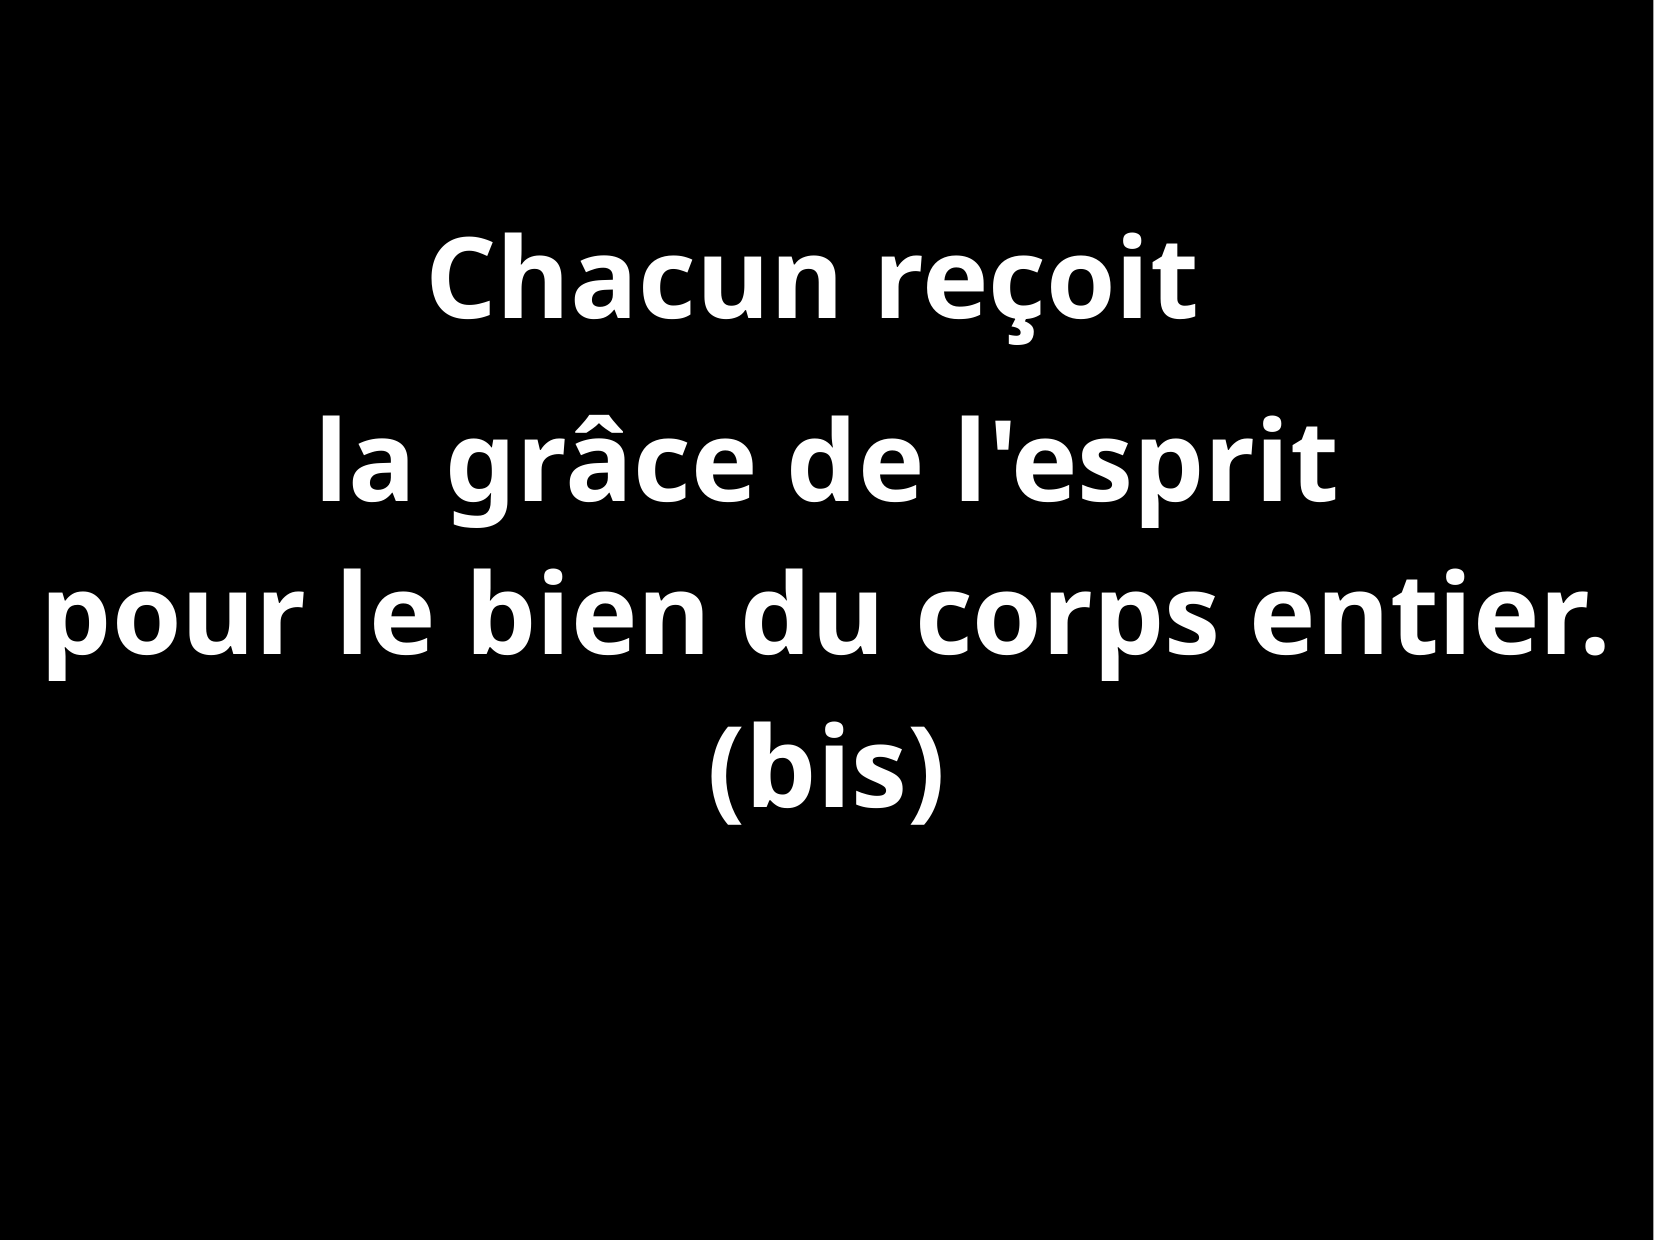

# Chacun reçoit
la grâce de l'esprit
pour le bien du corps entier.(bis)